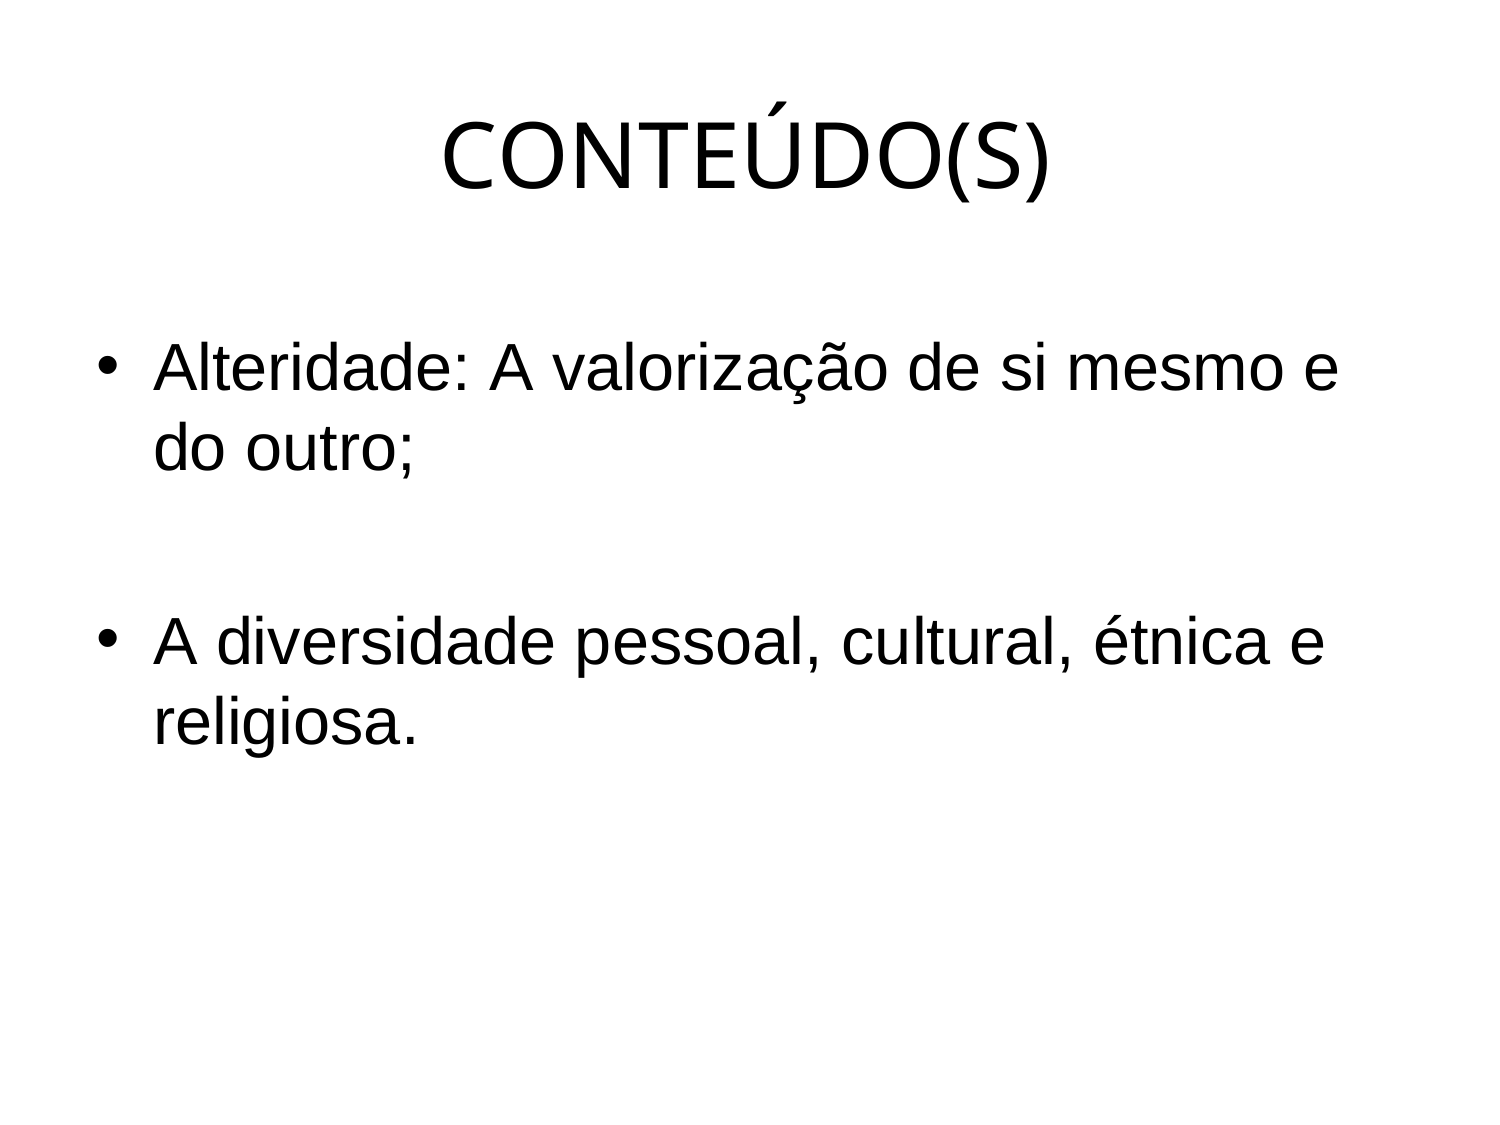

# CONTEÚDO(S)
Alteridade: A valorização de si mesmo e do outro;
A diversidade pessoal, cultural, étnica e religiosa.